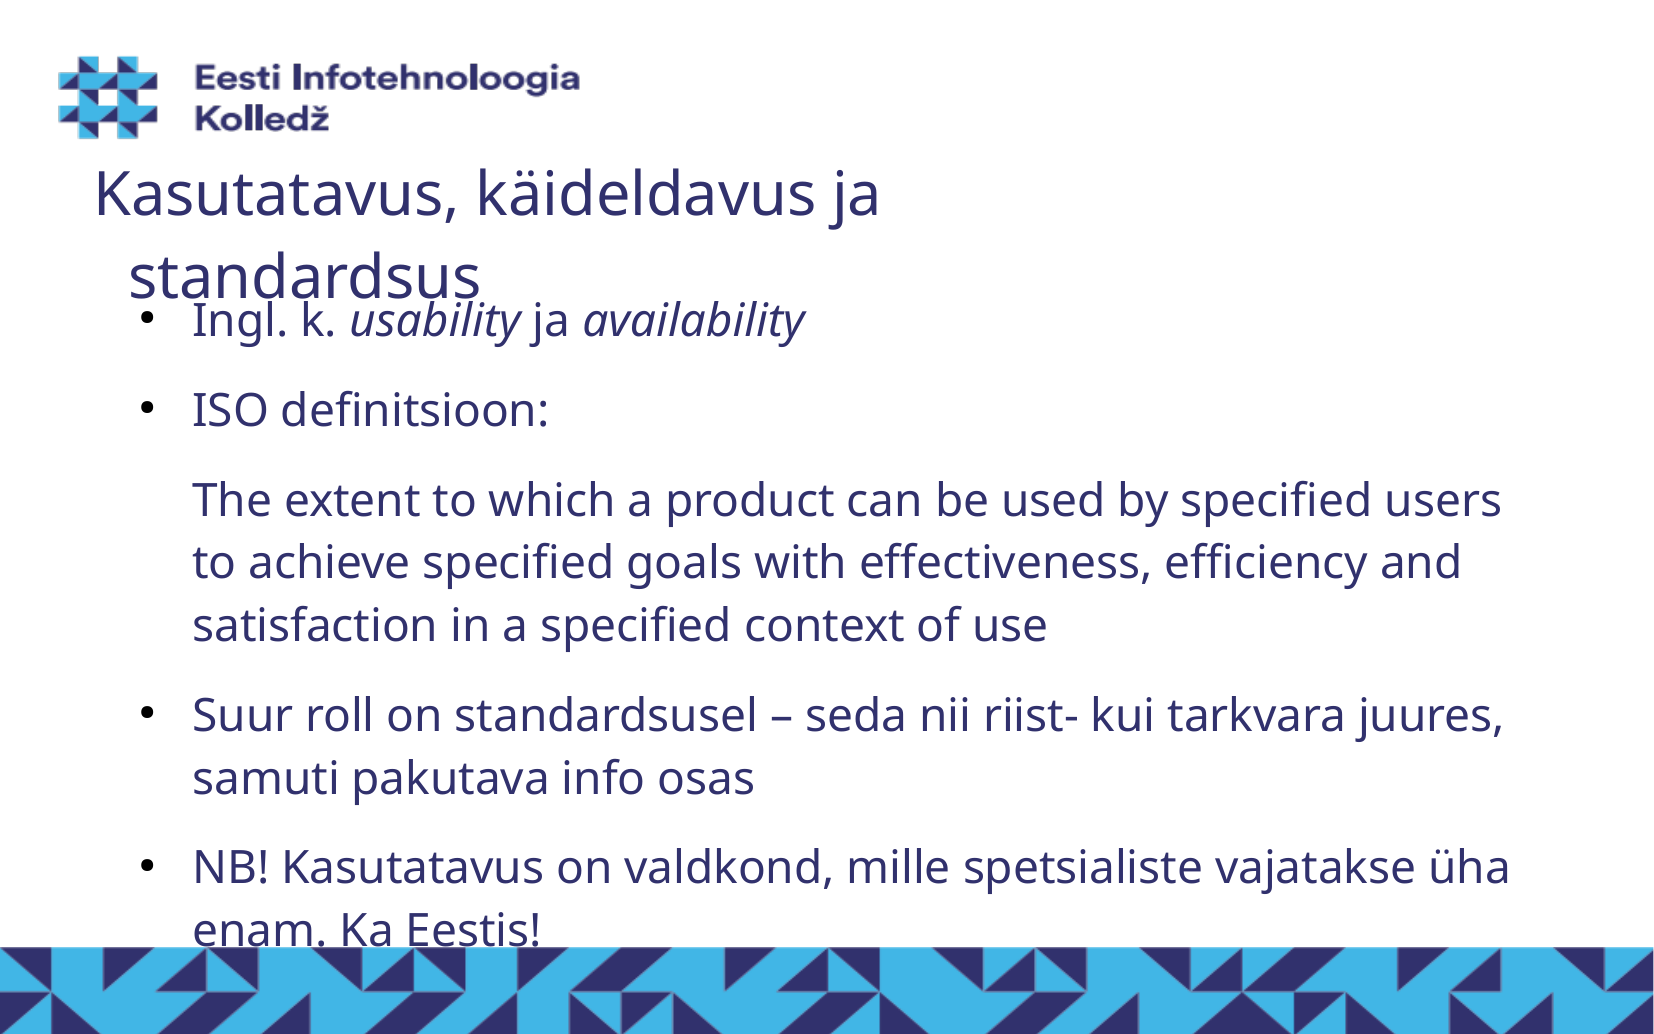

# Kasutatavus, käideldavus ja standardsus
Ingl. k. usability ja availability
ISO definitsioon:
The extent to which a product can be used by specified users to achieve specified goals with effectiveness, efficiency and satisfaction in a specified context of use
Suur roll on standardsusel – seda nii riist- kui tarkvara juures, samuti pakutava info osas
NB! Kasutatavus on valdkond, mille spetsialiste vajatakse üha enam. Ka Eestis!